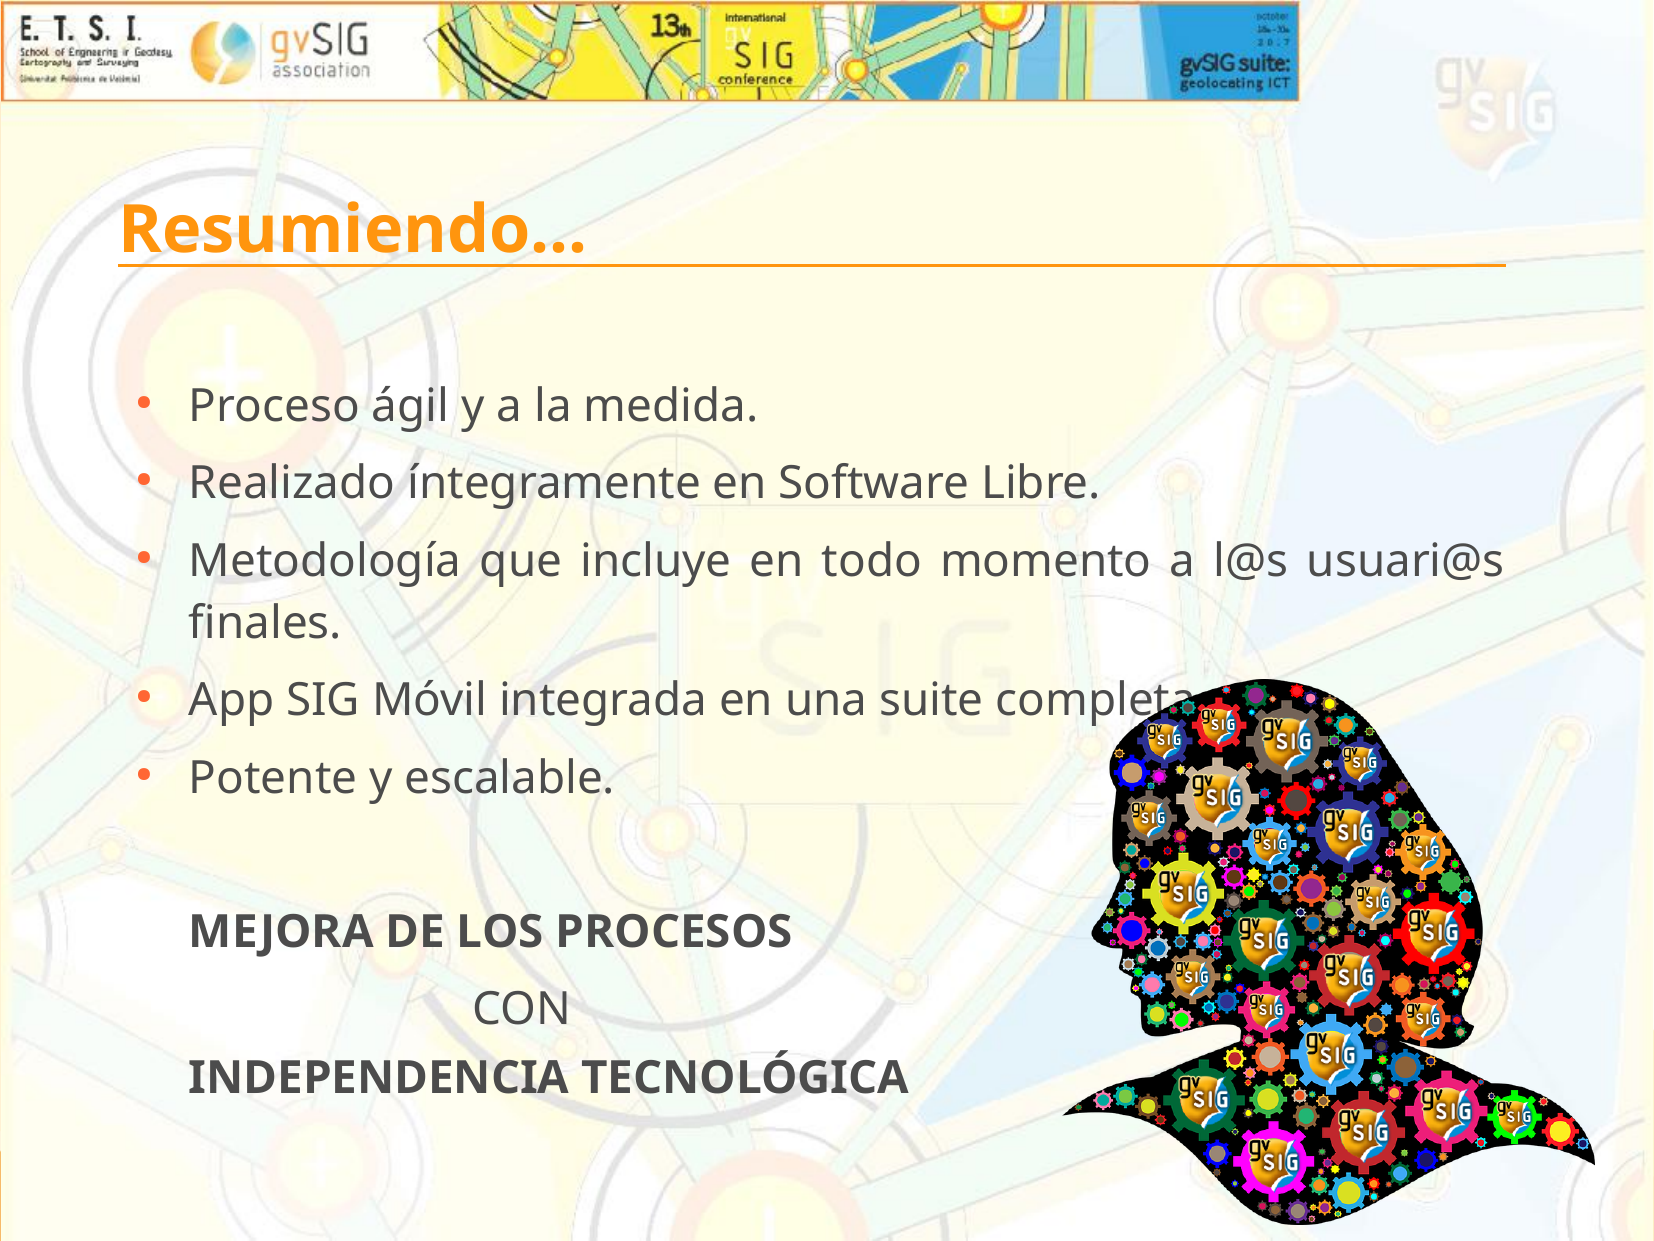

# Resumiendo...
Proceso ágil y a la medida.
Realizado íntegramente en Software Libre.
Metodología que incluye en todo momento a l@s usuari@s finales.
App SIG Móvil integrada en una suite completa.
Potente y escalable.
MEJORA DE LOS PROCESOS
CON
INDEPENDENCIA TECNOLÓGICA